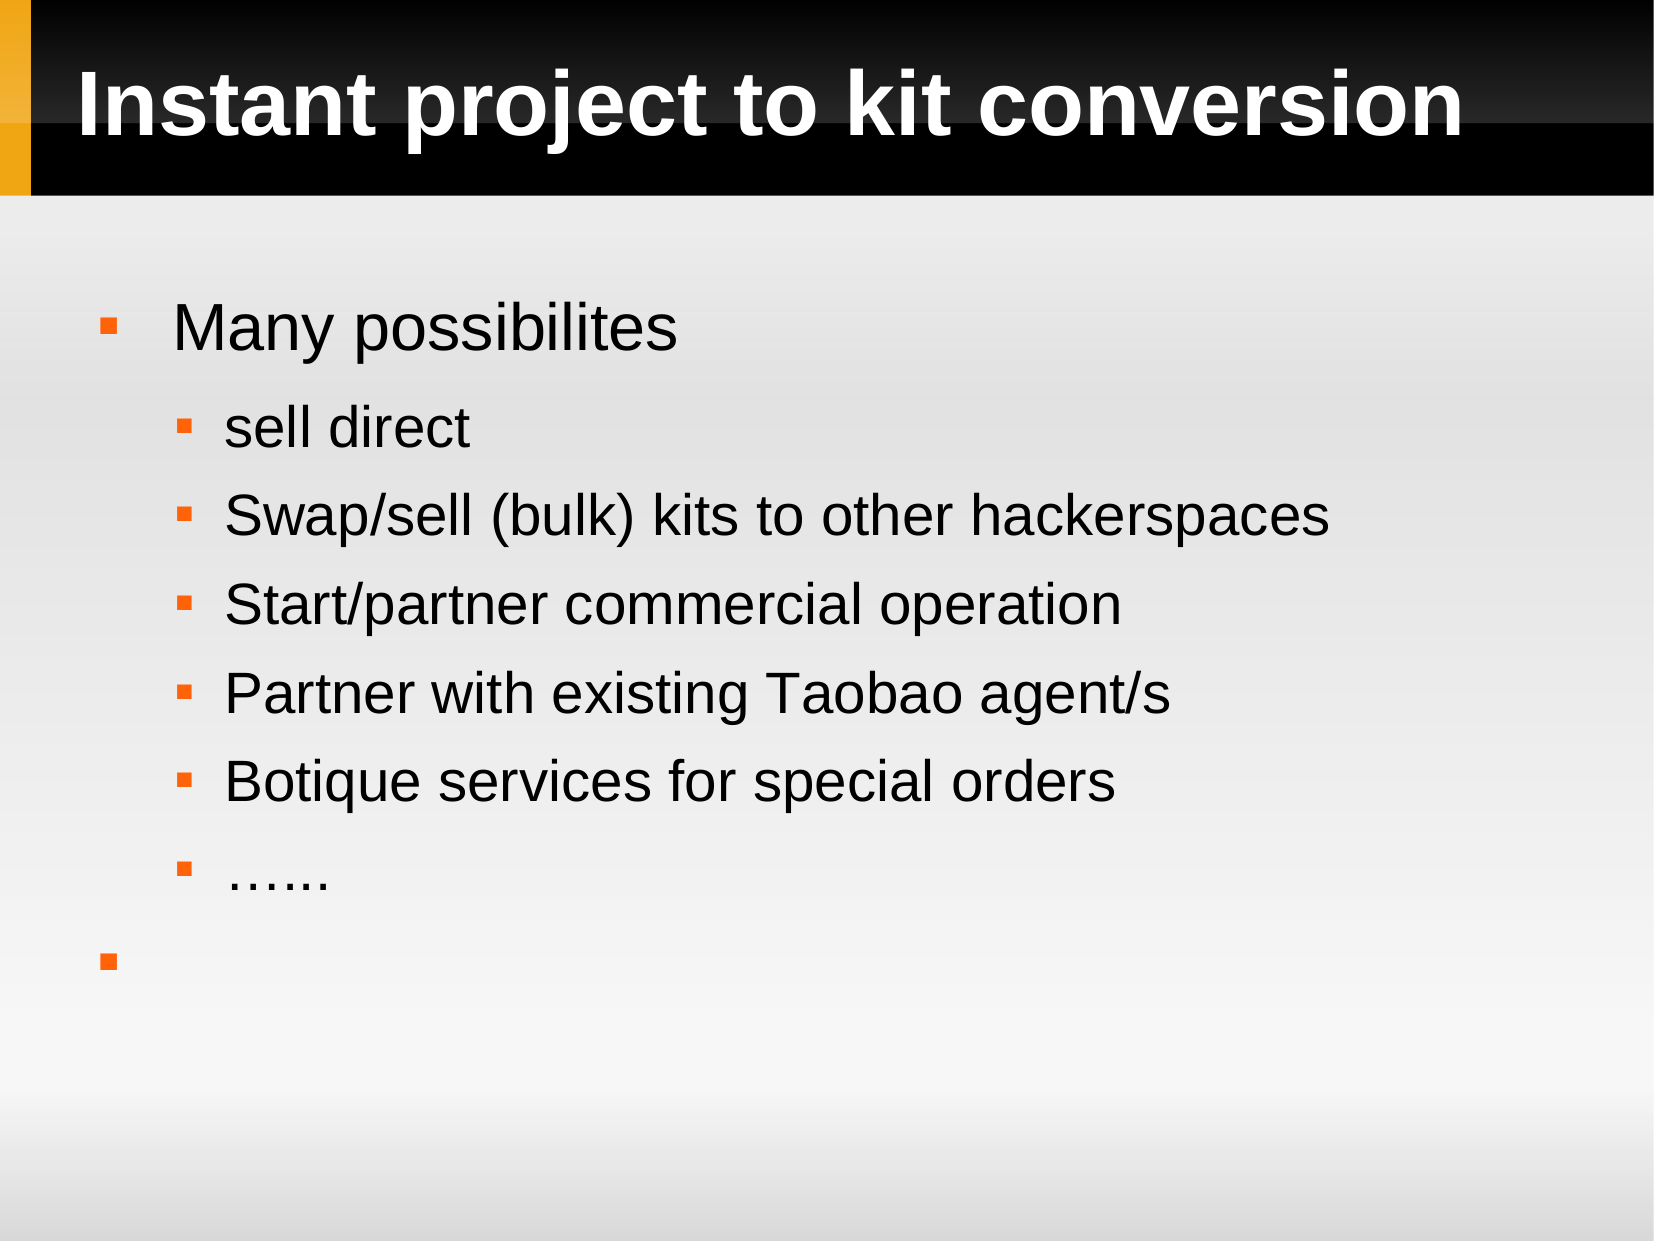

# Instant project to kit conversion
 Many possibilites
sell direct
Swap/sell (bulk) kits to other hackerspaces
Start/partner commercial operation
Partner with existing Taobao agent/s
Botique services for special orders
…...